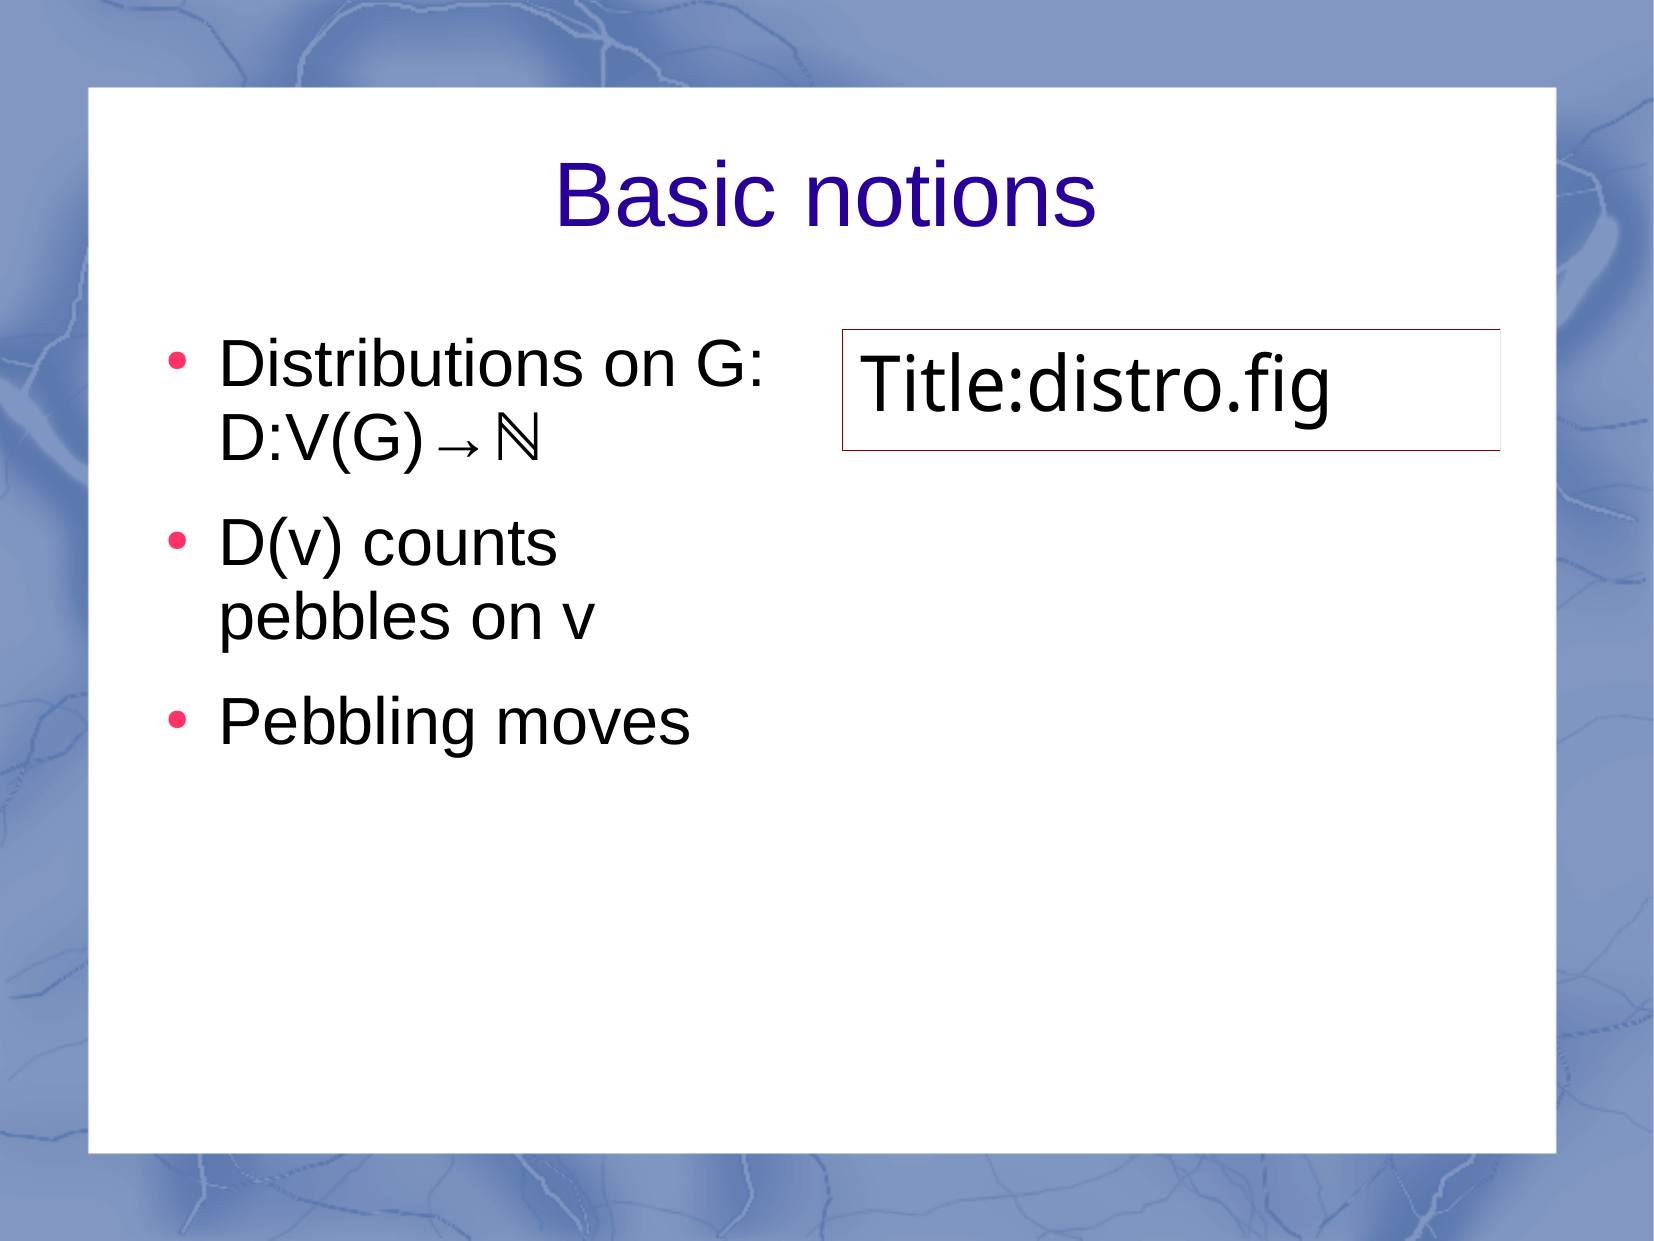

# Basic notions
Distributions on G: D:V(G)→ℕ
D(v) counts pebbles on v
Pebbling moves